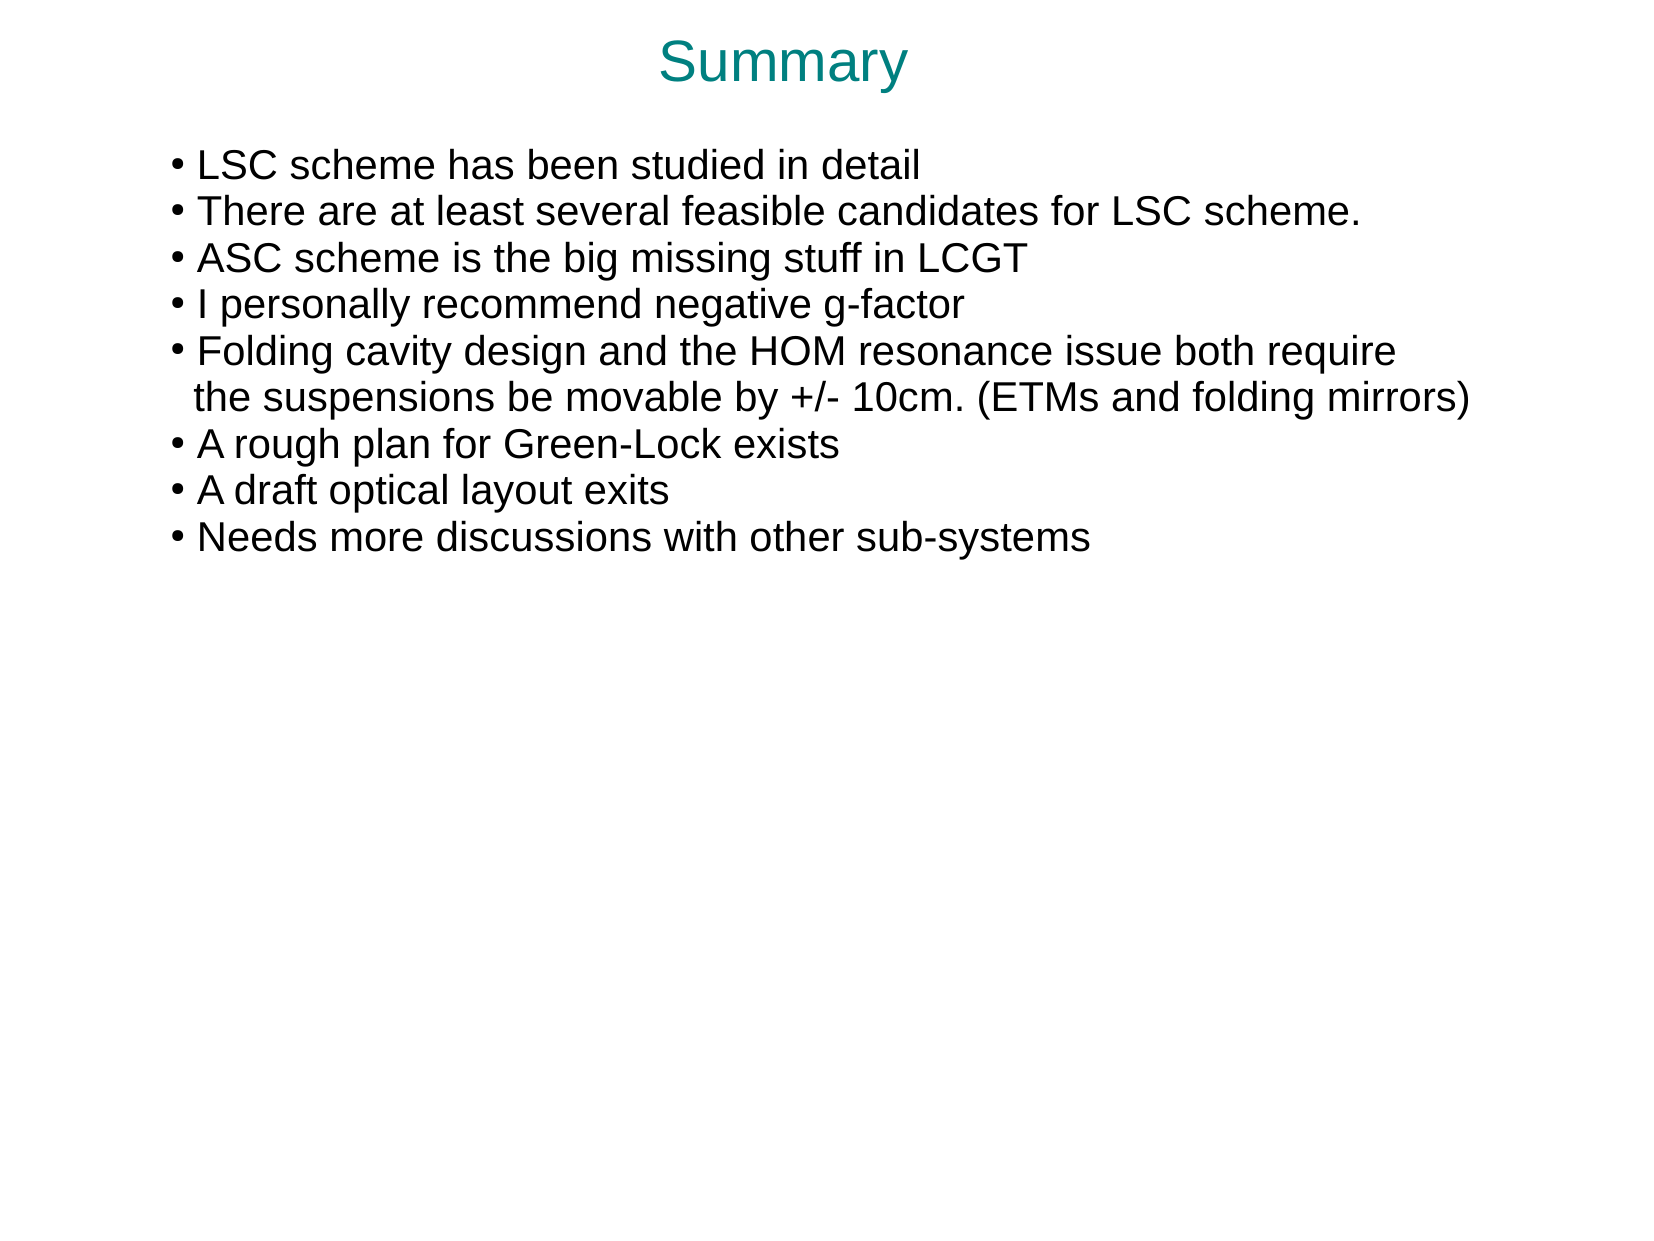

Summary
 LSC scheme has been studied in detail
 There are at least several feasible candidates for LSC scheme.
 ASC scheme is the big missing stuff in LCGT
 I personally recommend negative g-factor
 Folding cavity design and the HOM resonance issue both require
 the suspensions be movable by +/- 10cm. (ETMs and folding mirrors)
 A rough plan for Green-Lock exists
 A draft optical layout exits
 Needs more discussions with other sub-systems